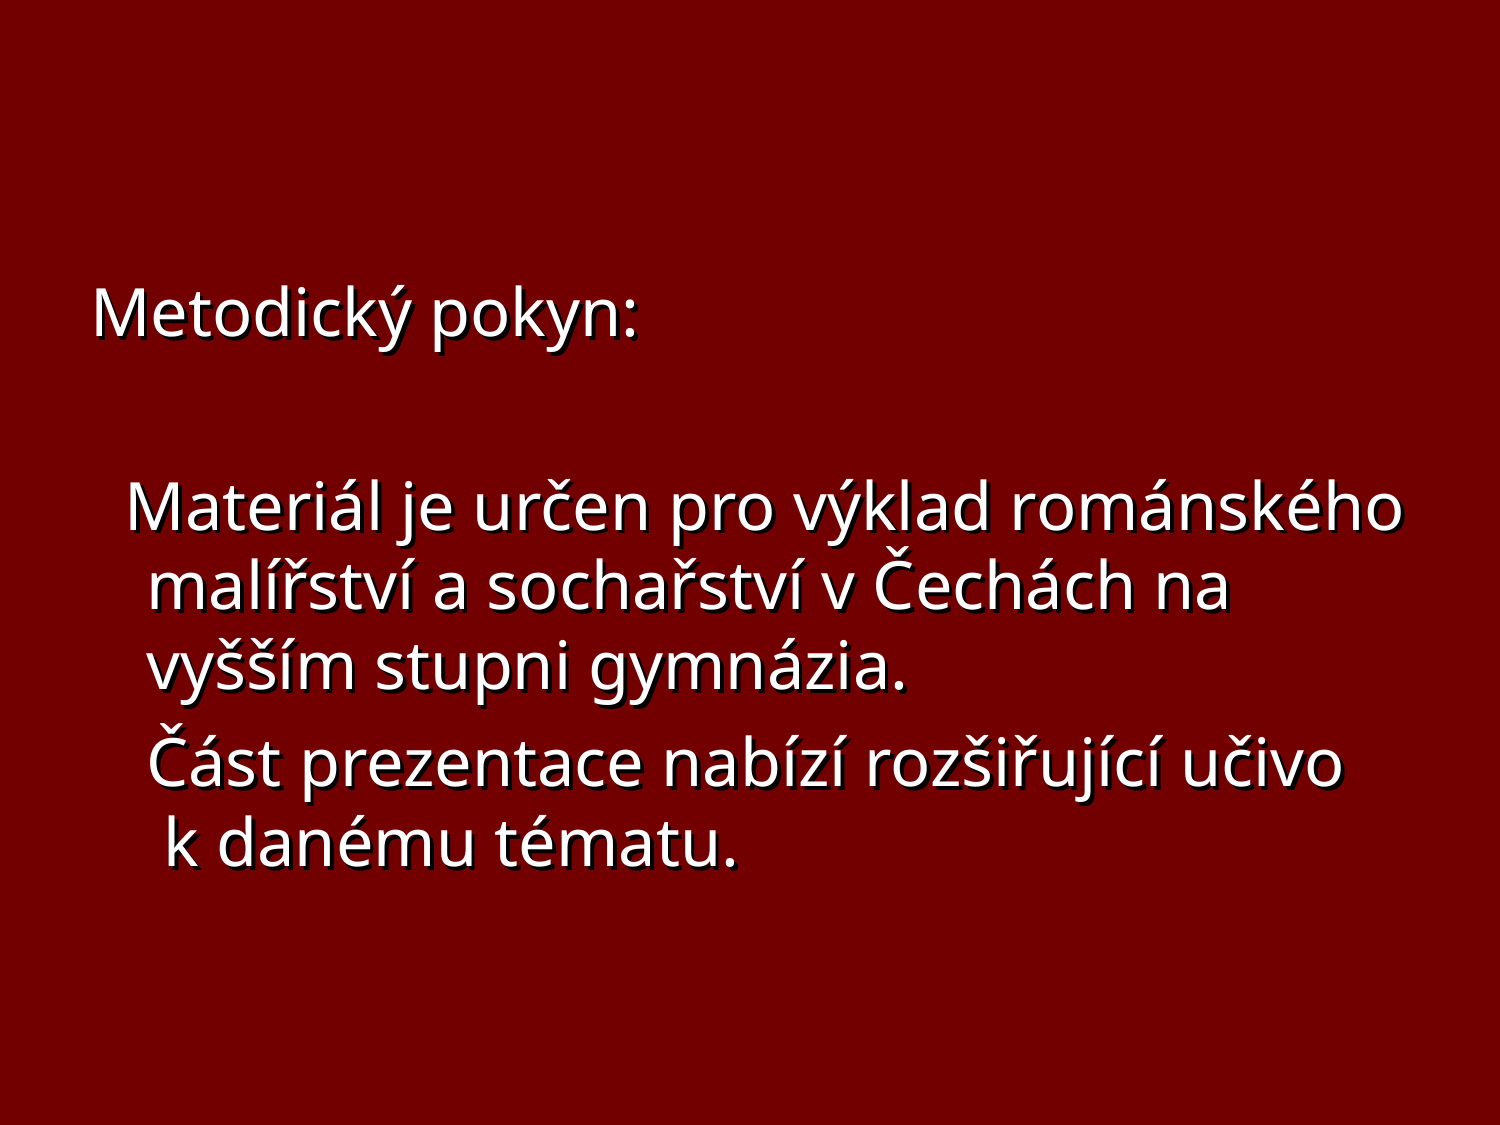

# Metodický pokyn:
 Materiál je určen pro výklad románského malířství a sochařství v Čechách na vyšším stupni gymnázia.
	Část prezentace nabízí rozšiřující učivo k danému tématu.